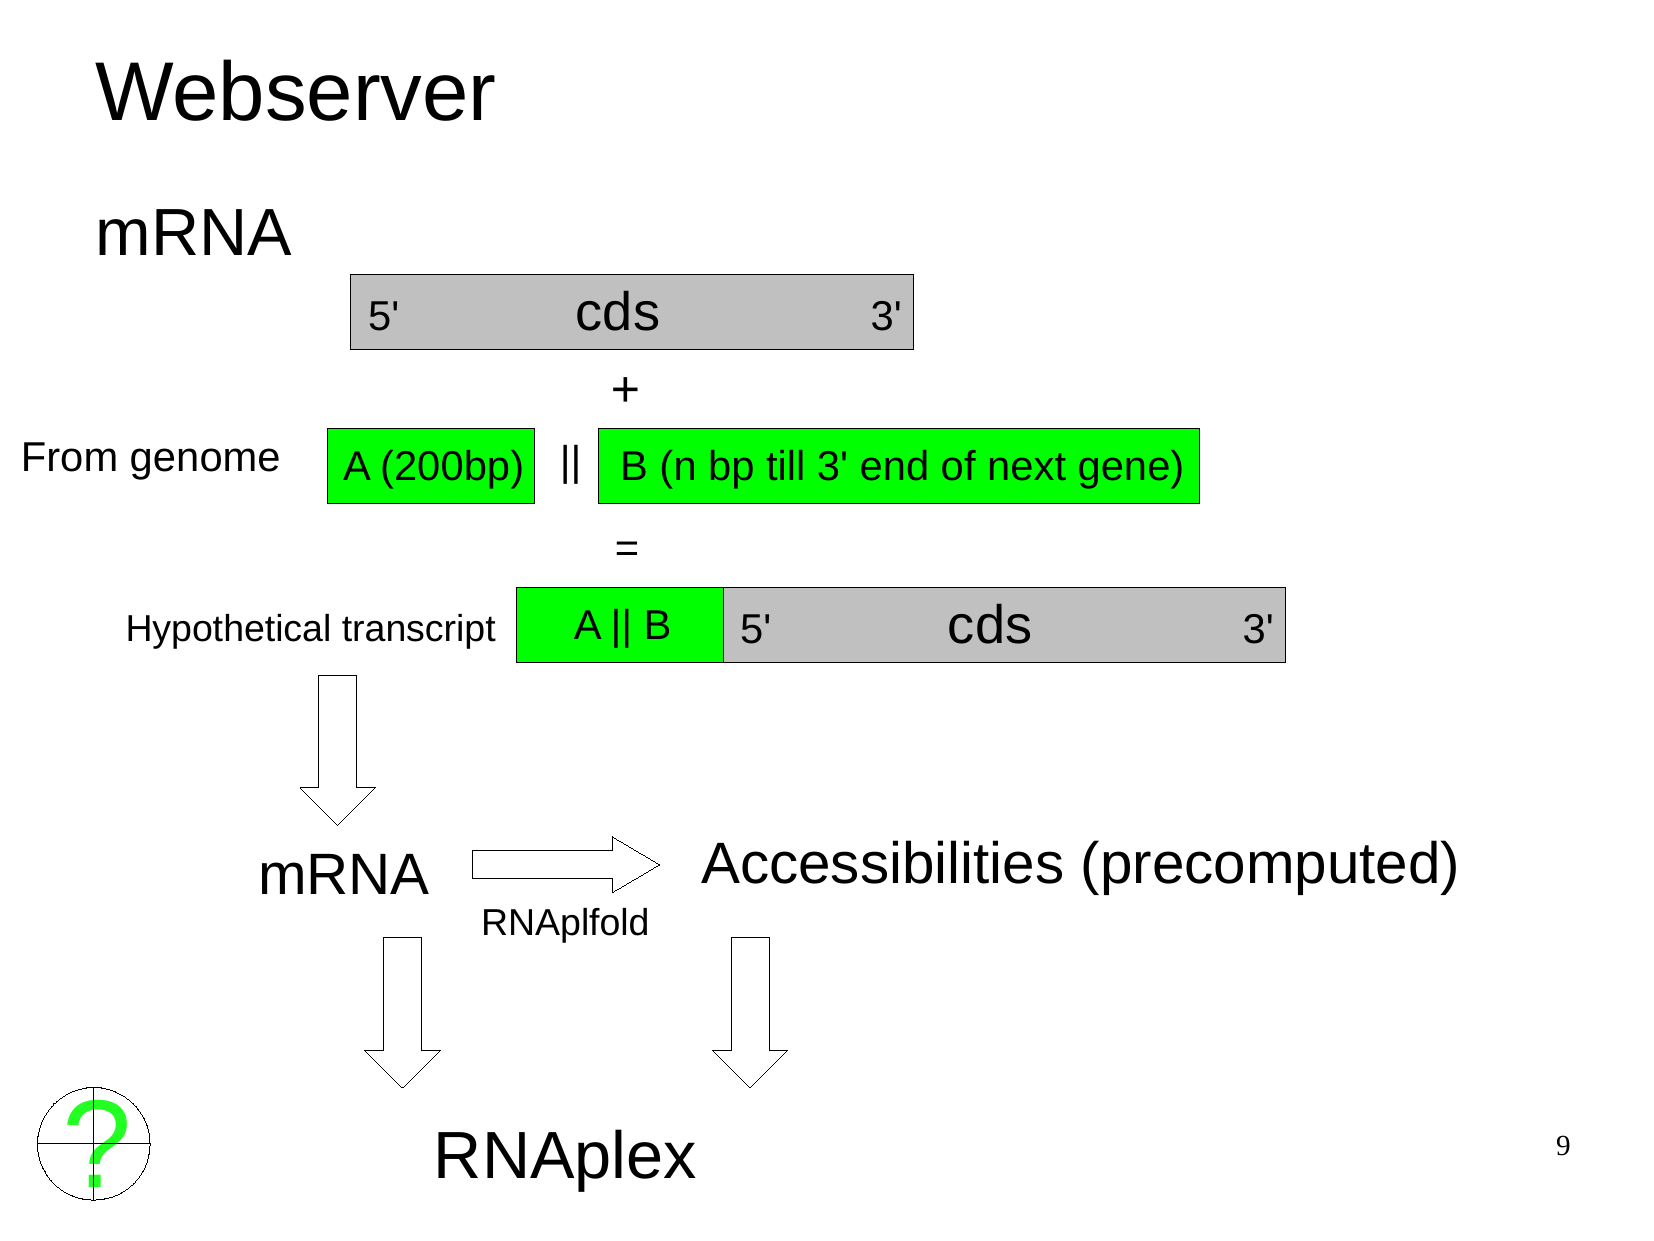

Webserver
mRNA
5' cds 3'
+
From genome
A (200bp)
B (n bp till 3' end of next gene)
||
=
A || B
5' cds 3'
Hypothetical transcript
Accessibilities (precomputed)
mRNA
RNAplfold
?
RNAplex
9